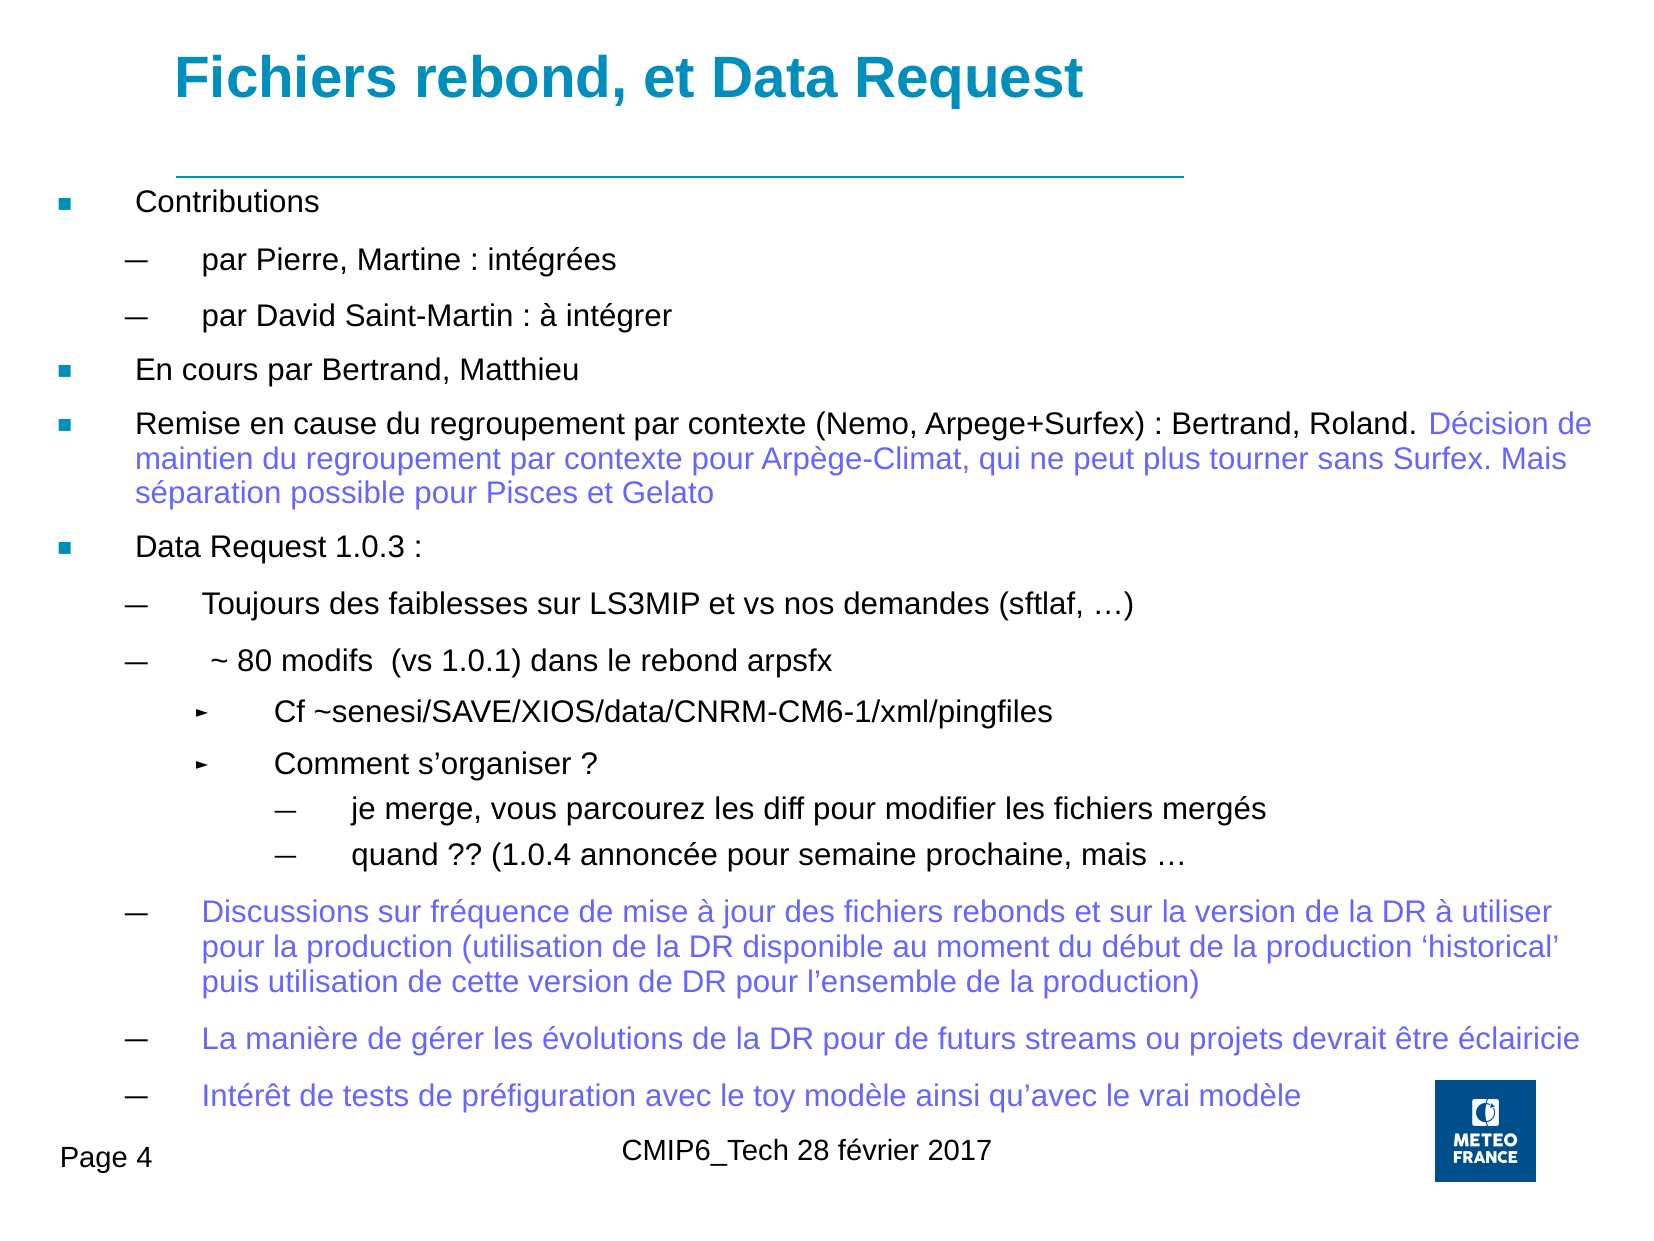

# Fichiers rebond, et Data Request
Contributions
par Pierre, Martine : intégrées
par David Saint-Martin : à intégrer
En cours par Bertrand, Matthieu
Remise en cause du regroupement par contexte (Nemo, Arpege+Surfex) : Bertrand, Roland. Décision de maintien du regroupement par contexte pour Arpège-Climat, qui ne peut plus tourner sans Surfex. Mais séparation possible pour Pisces et Gelato
Data Request 1.0.3 :
Toujours des faiblesses sur LS3MIP et vs nos demandes (sftlaf, …)
 ~ 80 modifs (vs 1.0.1) dans le rebond arpsfx
Cf ~senesi/SAVE/XIOS/data/CNRM-CM6-1/xml/pingfiles
Comment s’organiser ?
je merge, vous parcourez les diff pour modifier les fichiers mergés
quand ?? (1.0.4 annoncée pour semaine prochaine, mais …
Discussions sur fréquence de mise à jour des fichiers rebonds et sur la version de la DR à utiliser pour la production (utilisation de la DR disponible au moment du début de la production ‘historical’ puis utilisation de cette version de DR pour l’ensemble de la production)
La manière de gérer les évolutions de la DR pour de futurs streams ou projets devrait être éclairicie
Intérêt de tests de préfiguration avec le toy modèle ainsi qu’avec le vrai modèle
CMIP6_Tech 28 février 2017
4